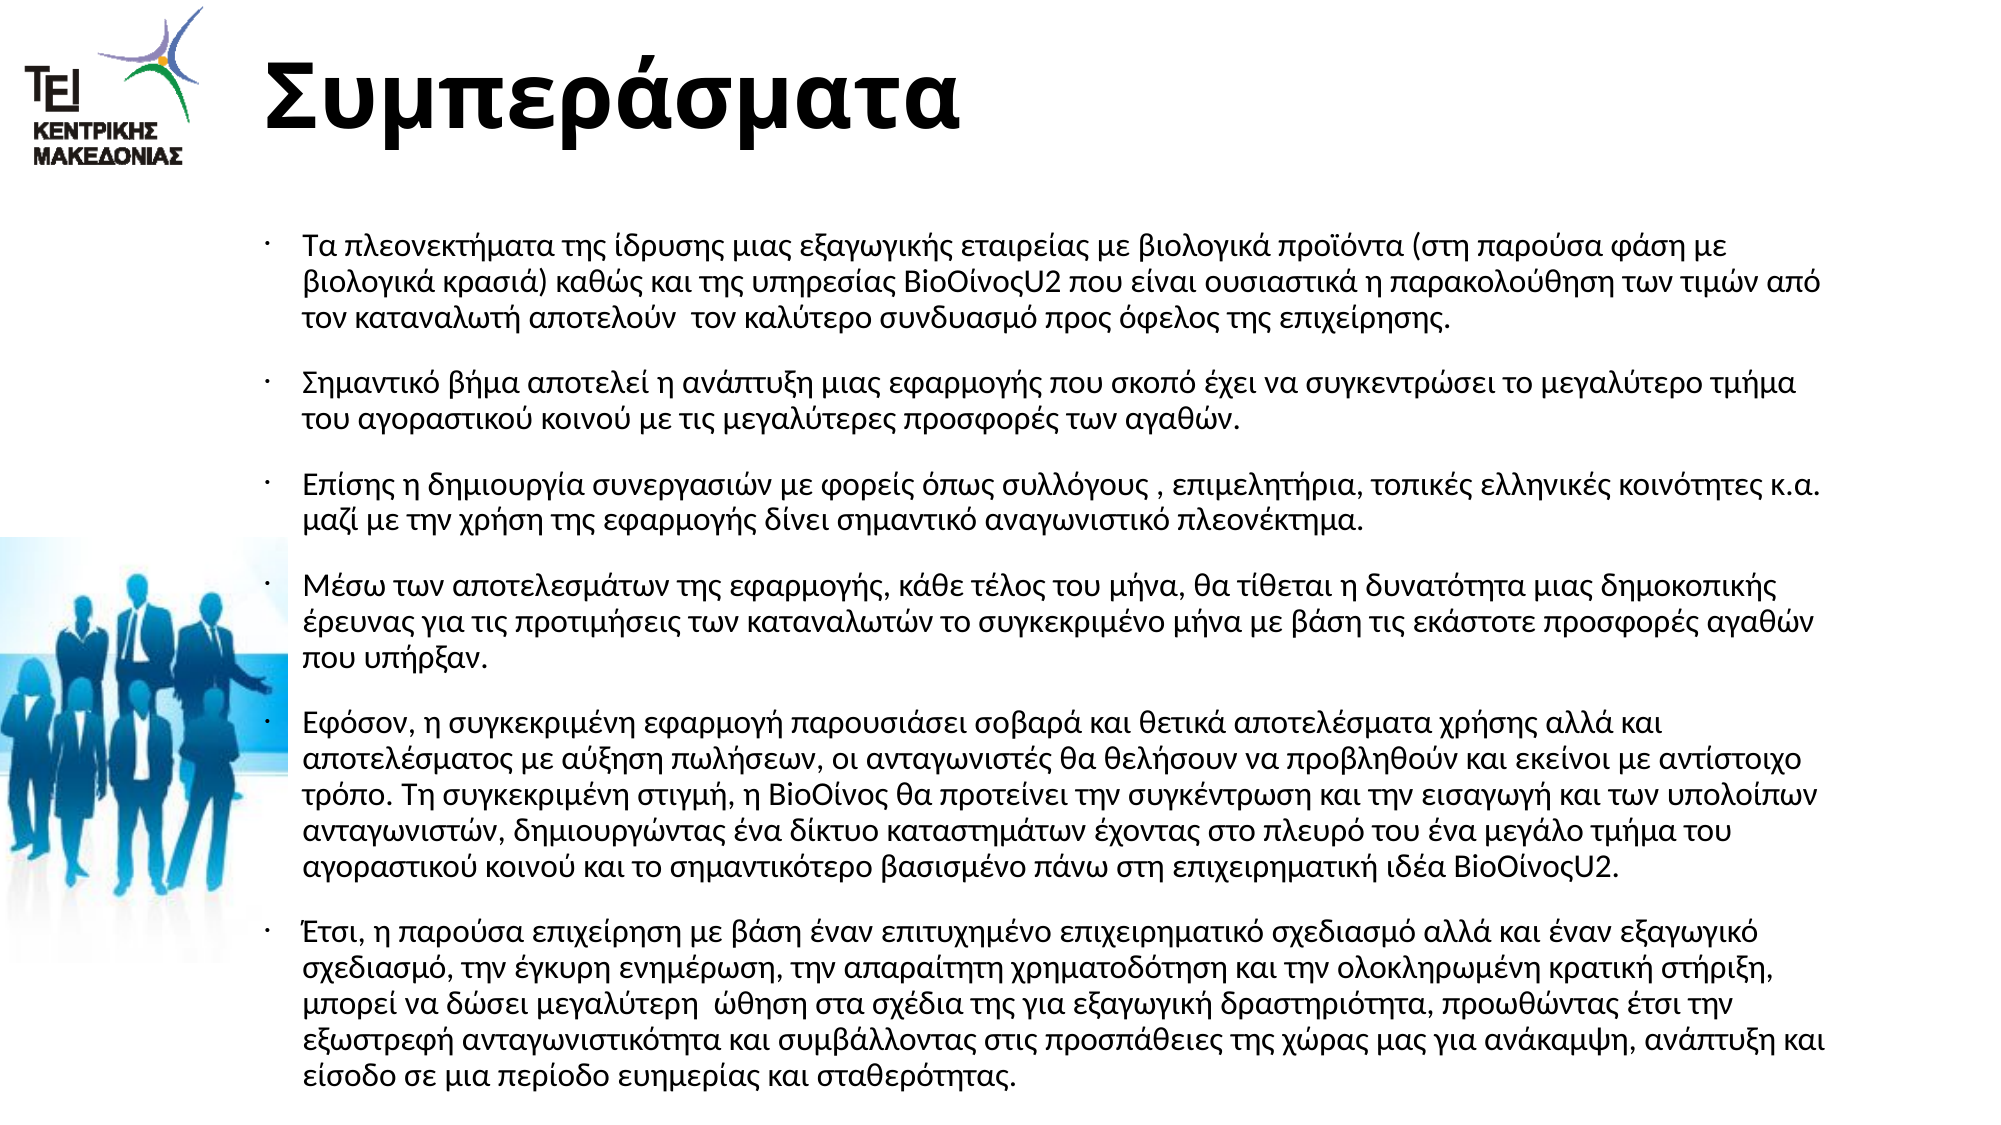

# Συμπεράσματα
Τα πλεονεκτήματα της ίδρυσης μιας εξαγωγικής εταιρείας με βιολογικά προϊόντα (στη παρούσα φάση με βιολογικά κρασιά) καθώς και της υπηρεσίας BioΟίνοςU2 που είναι ουσιαστικά η παρακολούθηση των τιμών από τον καταναλωτή αποτελούν τον καλύτερο συνδυασμό προς όφελος της επιχείρησης.
Σημαντικό βήμα αποτελεί η ανάπτυξη μιας εφαρμογής που σκοπό έχει να συγκεντρώσει το μεγαλύτερο τμήμα του αγοραστικού κοινού με τις μεγαλύτερες προσφορές των αγαθών.
Επίσης η δημιουργία συνεργασιών με φορείς όπως συλλόγους , επιμελητήρια, τοπικές ελληνικές κοινότητες κ.α. μαζί με την χρήση της εφαρμογής δίνει σημαντικό αναγωνιστικό πλεονέκτημα.
Μέσω των αποτελεσμάτων της εφαρμογής, κάθε τέλος του μήνα, θα τίθεται η δυνατότητα μιας δημοκοπικής έρευνας για τις προτιμήσεις των καταναλωτών το συγκεκριμένο μήνα με βάση τις εκάστοτε προσφορές αγαθών που υπήρξαν.
Εφόσον, η συγκεκριμένη εφαρμογή παρουσιάσει σοβαρά και θετικά αποτελέσματα χρήσης αλλά και αποτελέσματος με αύξηση πωλήσεων, οι ανταγωνιστές θα θελήσουν να προβληθούν και εκείνοι με αντίστοιχο τρόπο. Τη συγκεκριμένη στιγμή, η BioΟίνος θα προτείνει την συγκέντρωση και την εισαγωγή και των υπολοίπων ανταγωνιστών, δημιουργώντας ένα δίκτυο καταστημάτων έχοντας στο πλευρό του ένα μεγάλο τμήμα του αγοραστικού κοινού και το σημαντικότερο βασισμένο πάνω στη επιχειρηματική ιδέα BioOίνοςU2.
Έτσι, η παρούσα επιχείρηση με βάση έναν επιτυχημένο επιχειρηματικό σχεδιασμό αλλά και έναν εξαγωγικό σχεδιασμό, την έγκυρη ενημέρωση, την απαραίτητη χρηματοδότηση και την ολοκληρωμένη κρατική στήριξη, μπορεί να δώσει μεγαλύτερη ώθηση στα σχέδια της για εξαγωγική δραστηριότητα, προωθώντας έτσι την εξωστρεφή ανταγωνιστικότητα και συμβάλλοντας στις προσπάθειες της χώρας μας για ανάκαμψη, ανάπτυξη και είσοδο σε μια περίοδο ευημερίας και σταθερότητας.
Η προσπάθεια αυτή θα χρειαστεί εκτός από τη άυλη στήριξη των πληροφοριών και του εξαγωγικού οδηγού που παρουσιάστηκε σε αυτή τη μελέτη, να λάβει και υλική στήριξη υπό τη μορφή των χρηματοδοτήσεων και των επιδοτούμενων δράσεων αλλά και την ένθερμη υποστήριξη του καταναλωτικού κοινού.